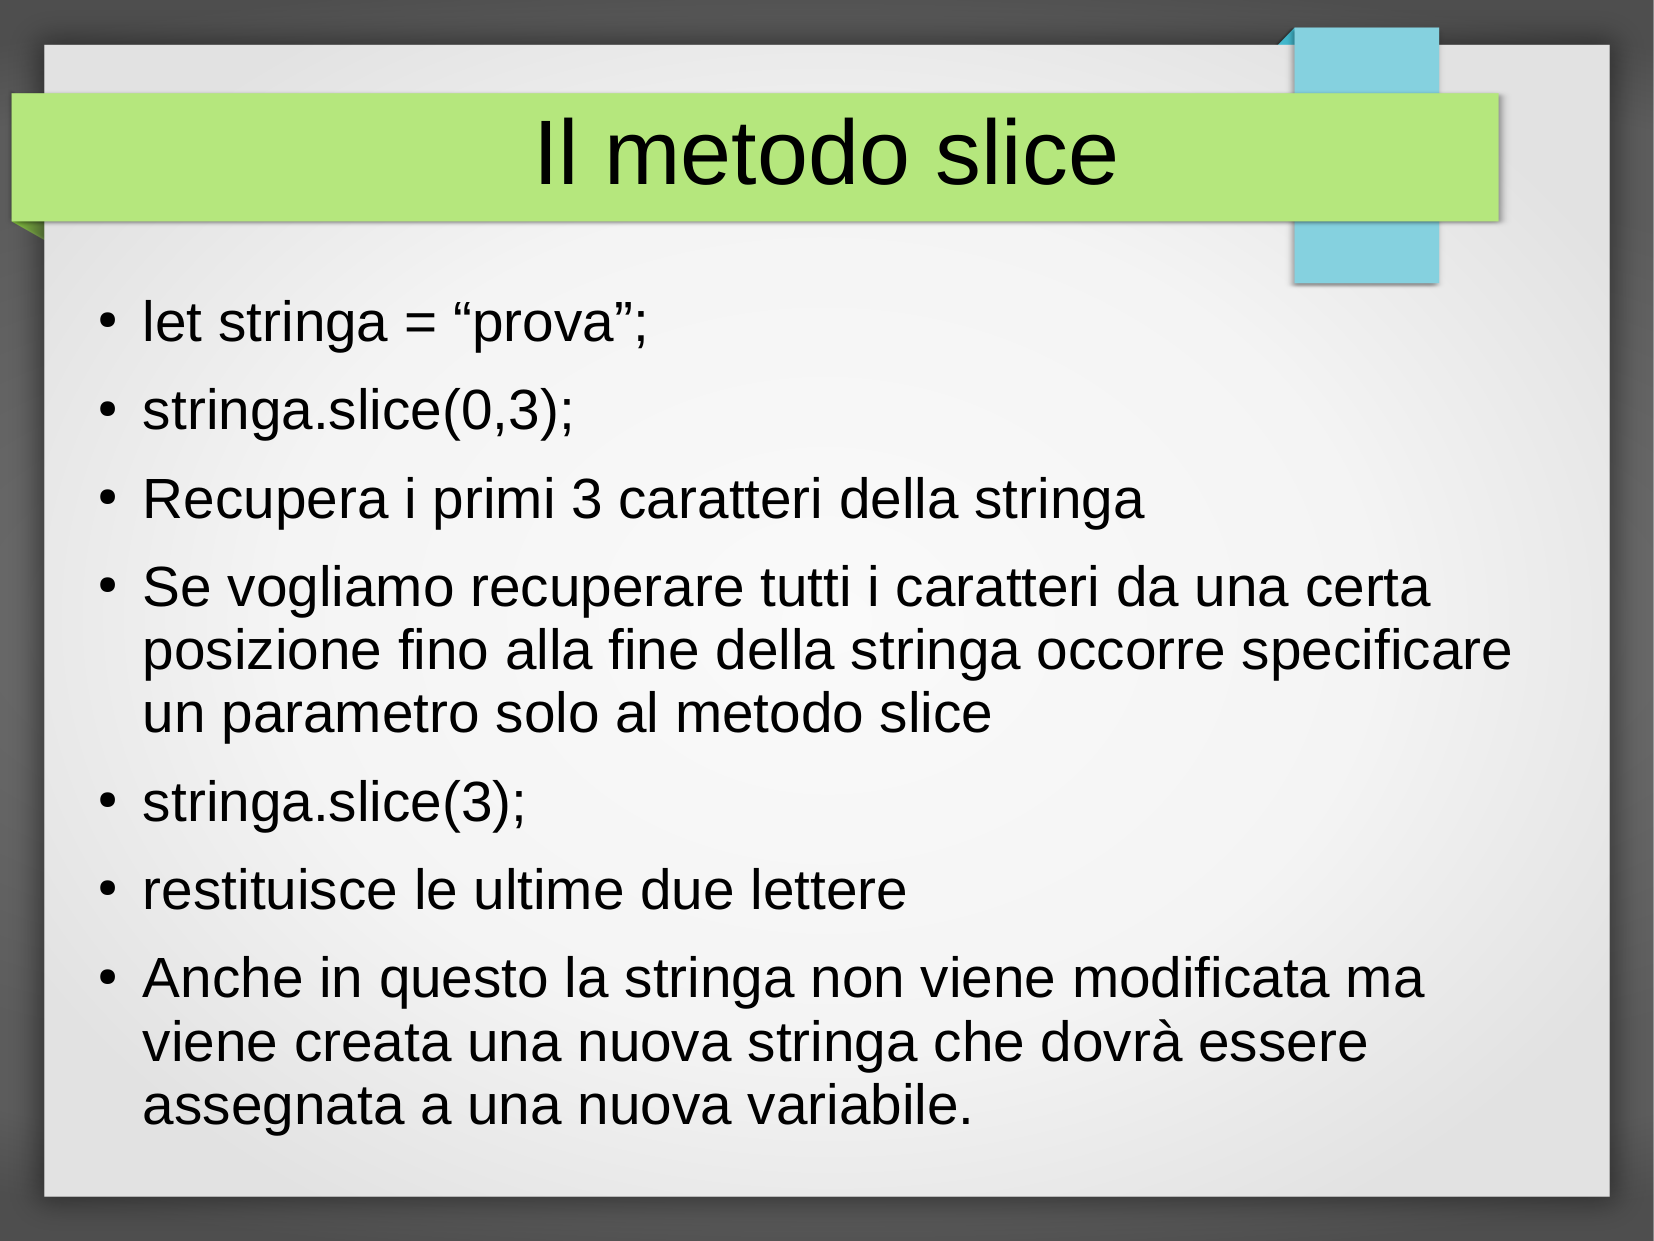

# Il metodo slice
let stringa = “prova”;
stringa.slice(0,3);
Recupera i primi 3 caratteri della stringa
Se vogliamo recuperare tutti i caratteri da una certa posizione fino alla fine della stringa occorre specificare un parametro solo al metodo slice
stringa.slice(3);
restituisce le ultime due lettere
Anche in questo la stringa non viene modificata ma viene creata una nuova stringa che dovrà essere assegnata a una nuova variabile.